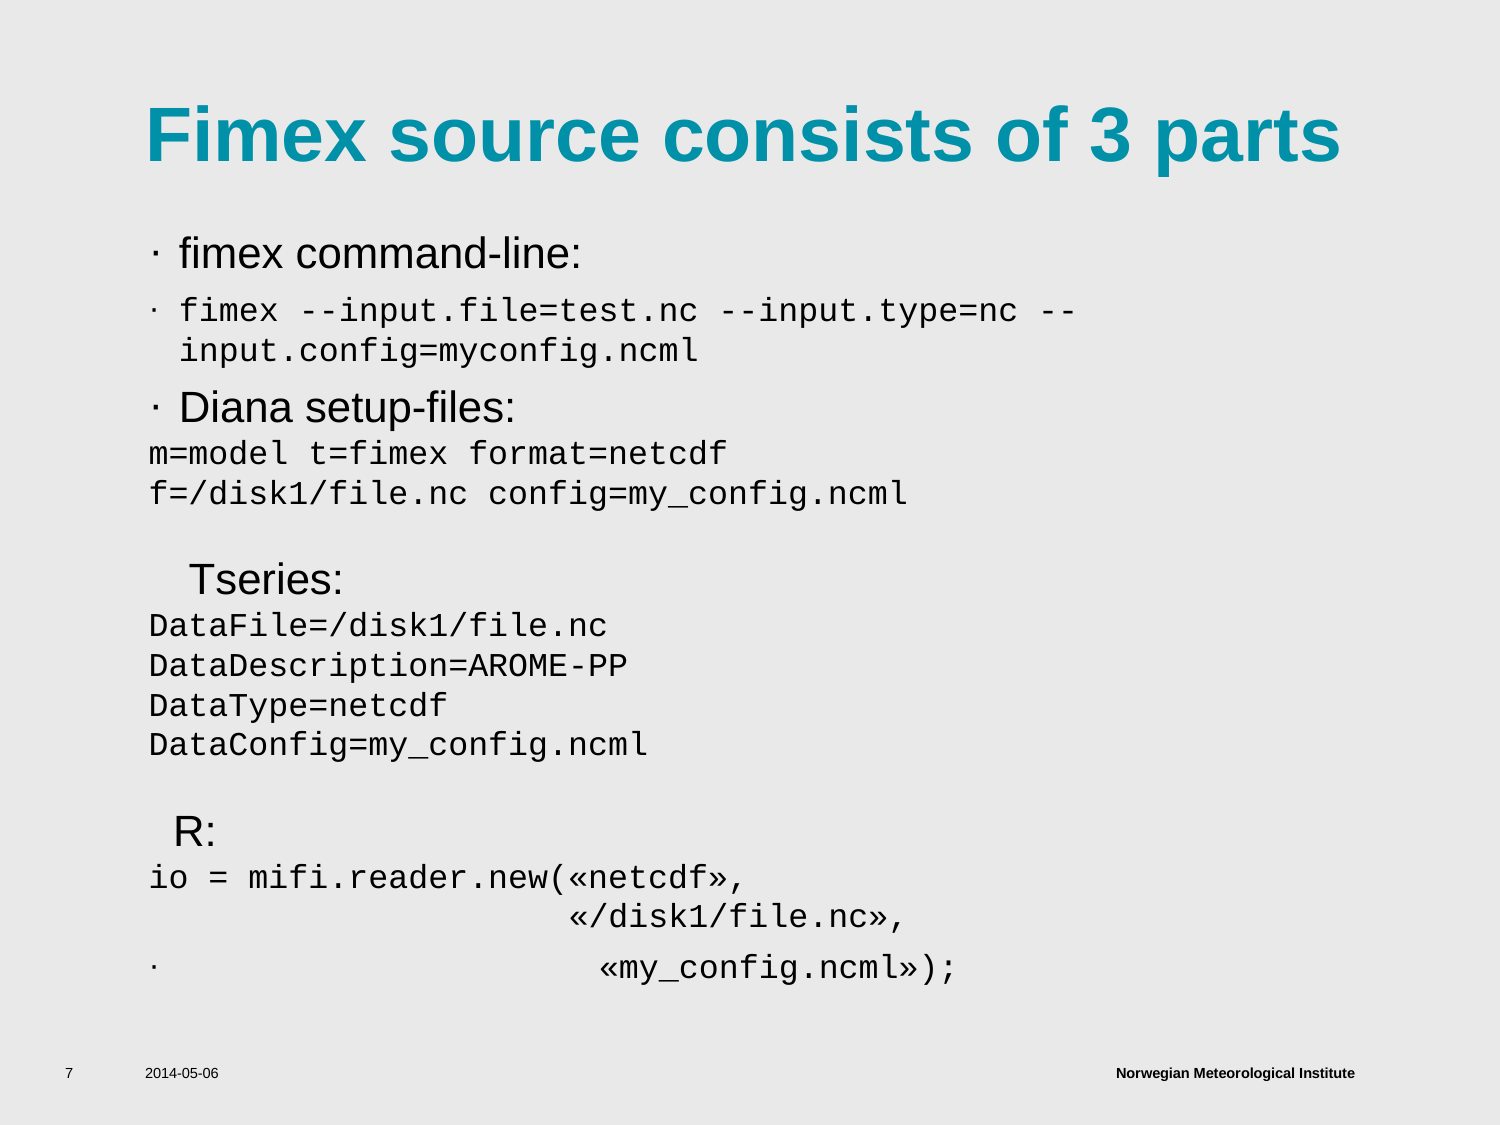

# Fimex source consists of 3 parts
fimex command-line:
fimex --input.file=test.nc --input.type=nc --input.config=myconfig.ncml
Diana setup-files:
m=model t=fimex format=netcdf
f=/disk1/file.nc config=my_config.ncml
 Tseries:
DataFile=/disk1/file.nc
DataDescription=AROME-PP
DataType=netcdf
DataConfig=my_config.ncml
 R:
io = mifi.reader.new(«netcdf»,
 «/disk1/file.nc»,
 «my_config.ncml»);
2014-05-06